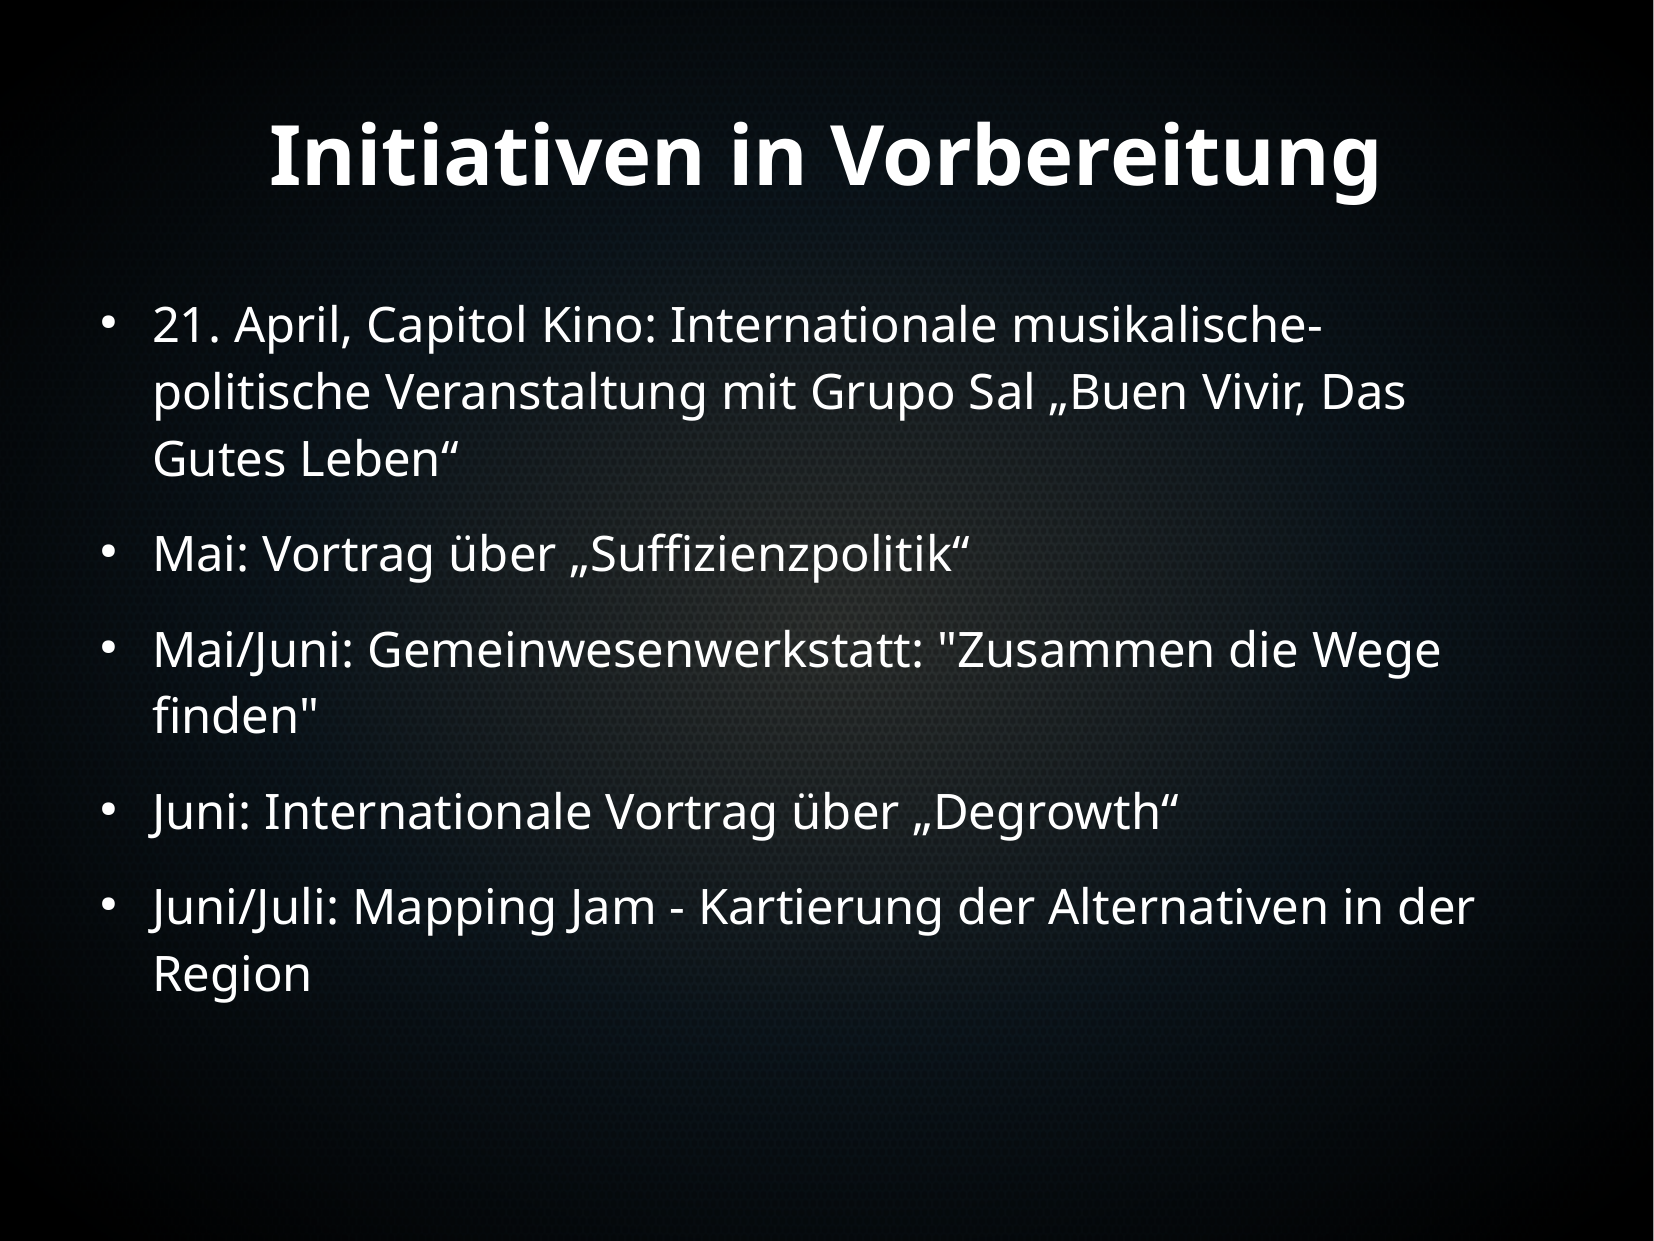

# Initiativen in Vorbereitung
21. April, Capitol Kino: Internationale musikalische-politische Veranstaltung mit Grupo Sal „Buen Vivir, Das Gutes Leben“
Mai: Vortrag über „Suffizienzpolitik“
Mai/Juni: Gemeinwesenwerkstatt: "Zusammen die Wege finden"
Juni: Internationale Vortrag über „Degrowth“
Juni/Juli: Mapping Jam - Kartierung der Alternativen in der Region